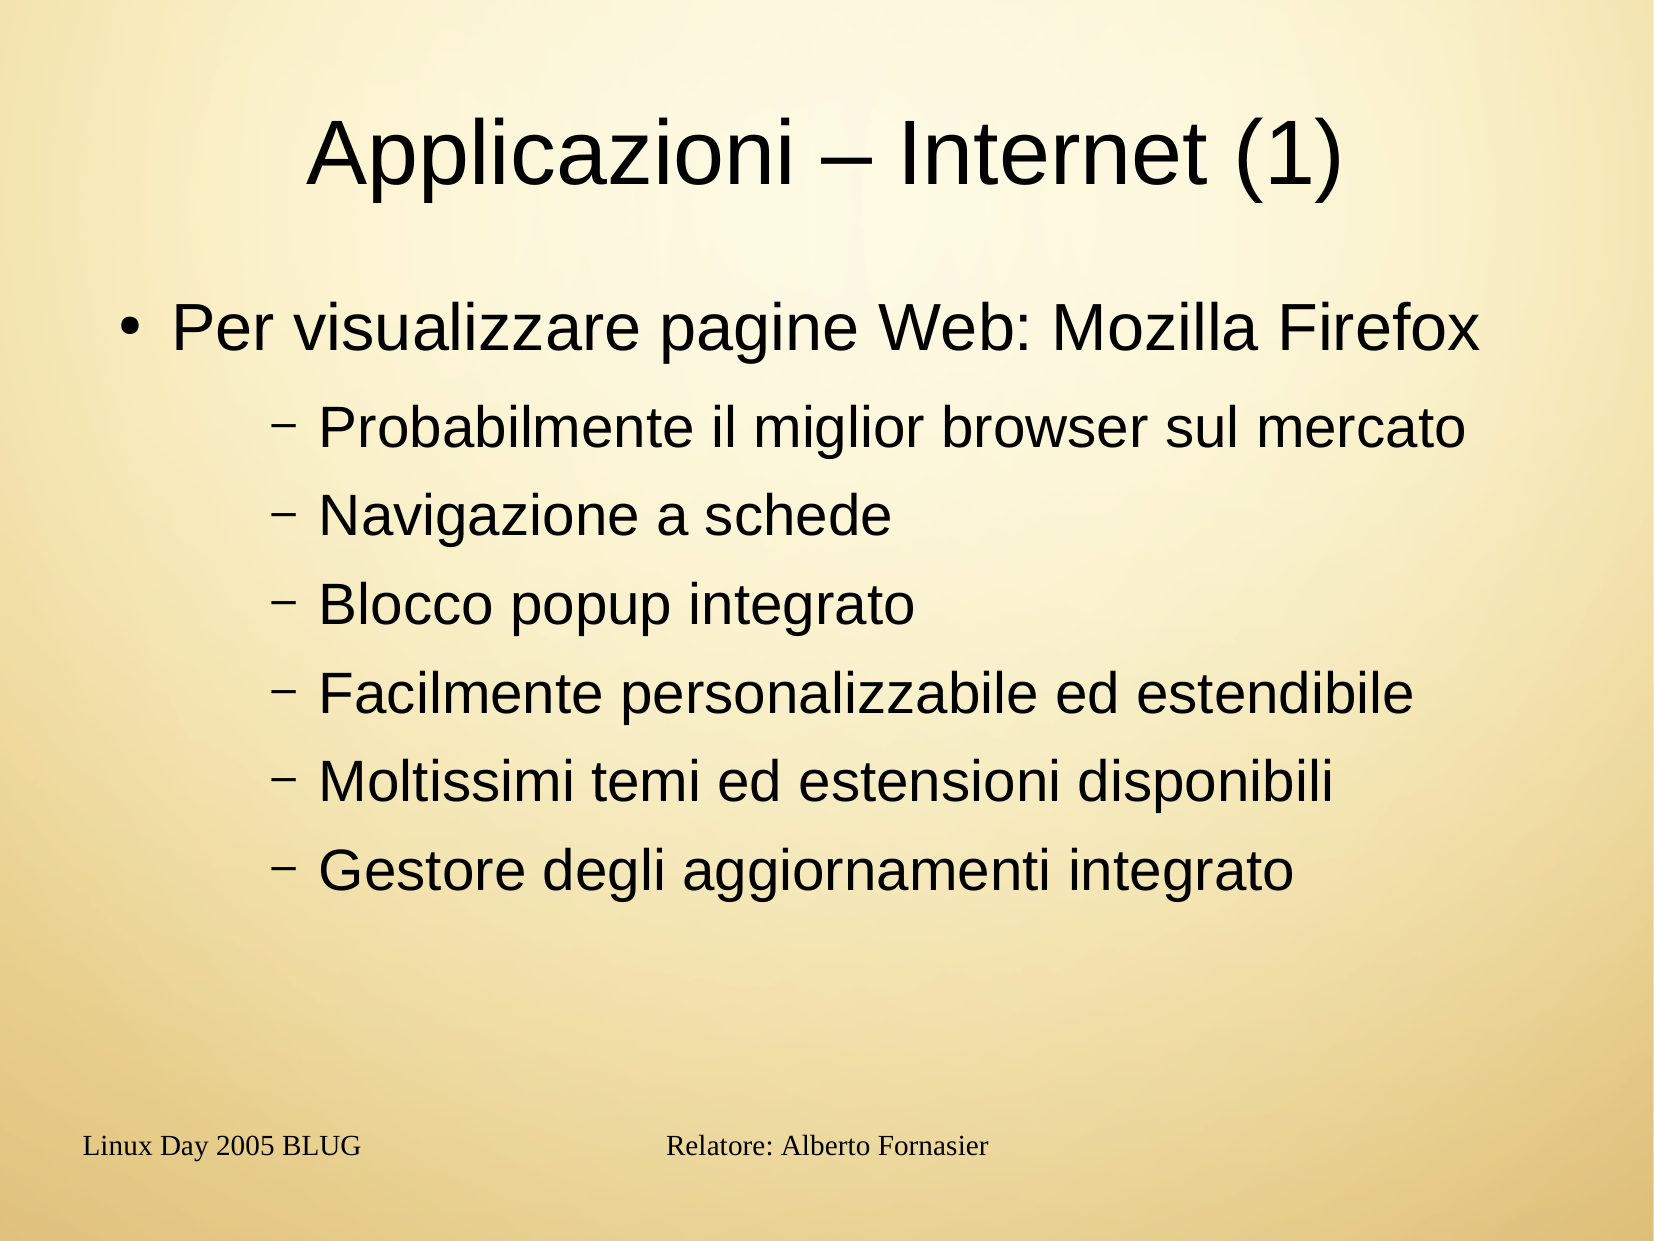

# Applicazioni – Internet (1)
Per visualizzare pagine Web: Mozilla Firefox
Probabilmente il miglior browser sul mercato
Navigazione a schede
Blocco popup integrato
Facilmente personalizzabile ed estendibile
Moltissimi temi ed estensioni disponibili
Gestore degli aggiornamenti integrato